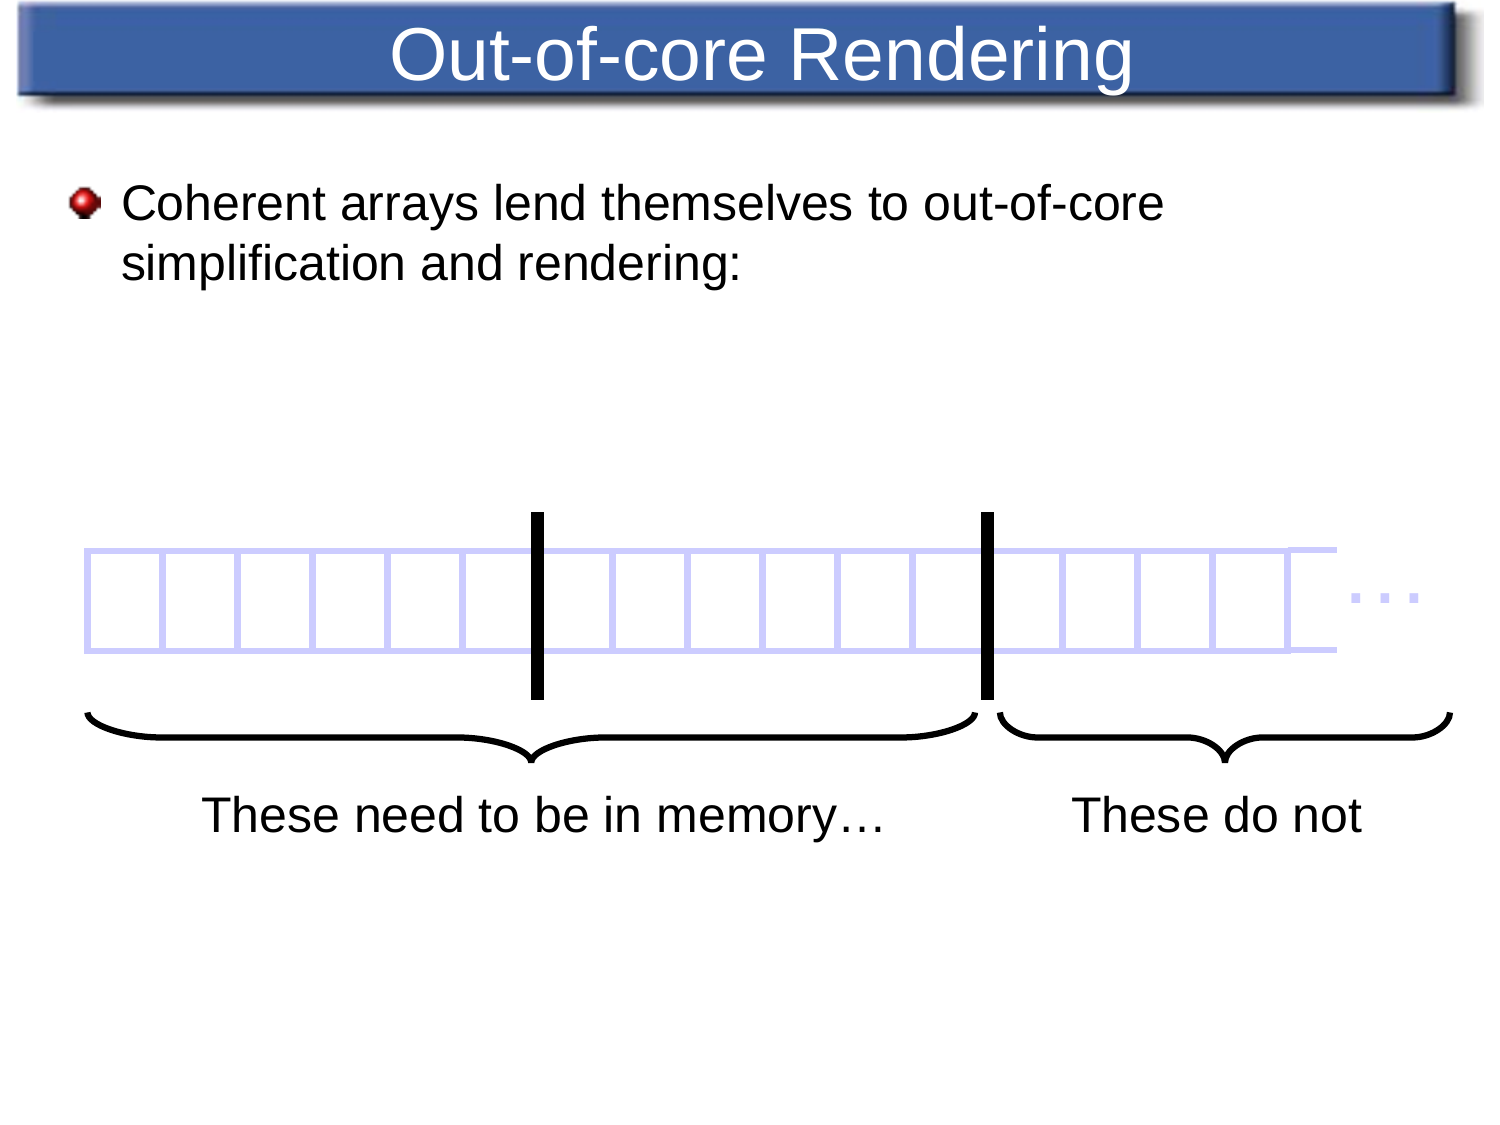

# Out-of-core Rendering
Coherent arrays lend themselves to out-of-core simplification and rendering:
…
These need to be in memory…
These do not